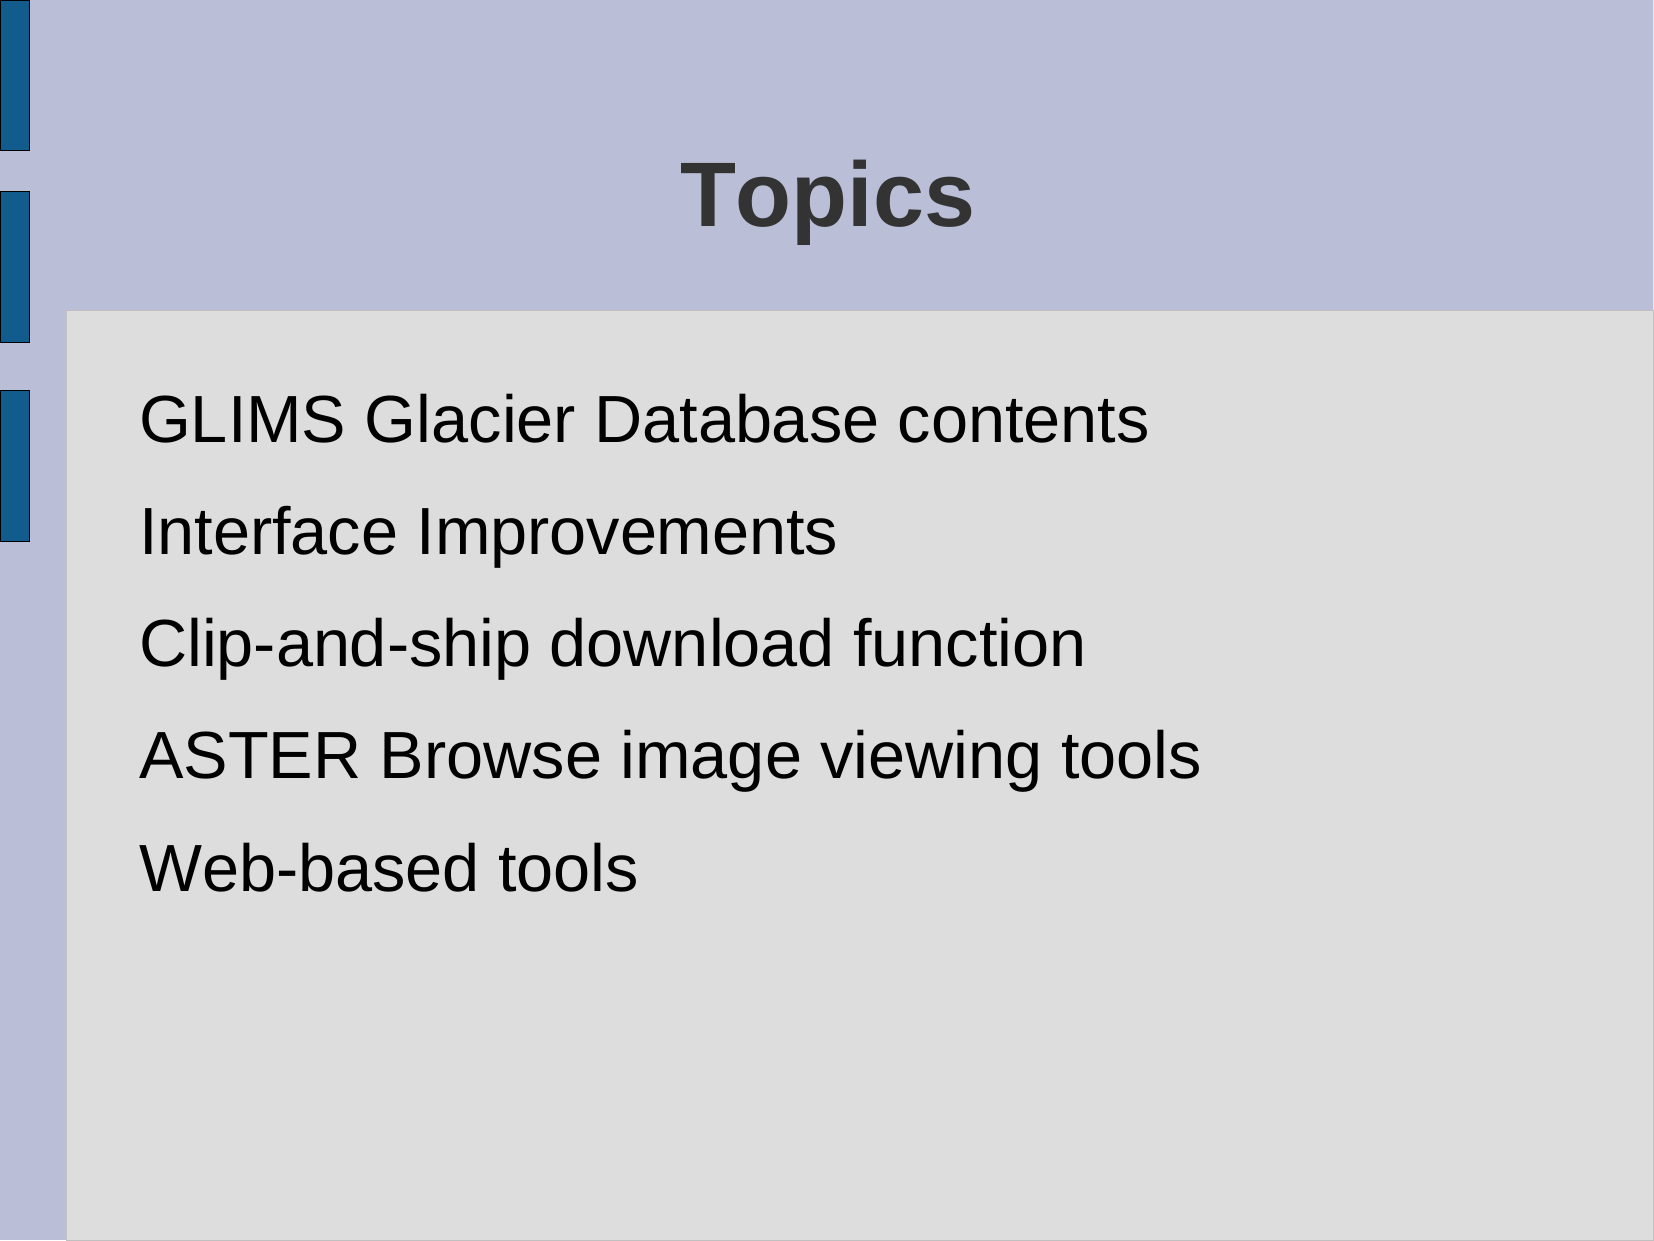

# Topics
GLIMS Glacier Database contents
Interface Improvements
Clip-and-ship download function
ASTER Browse image viewing tools
Web-based tools